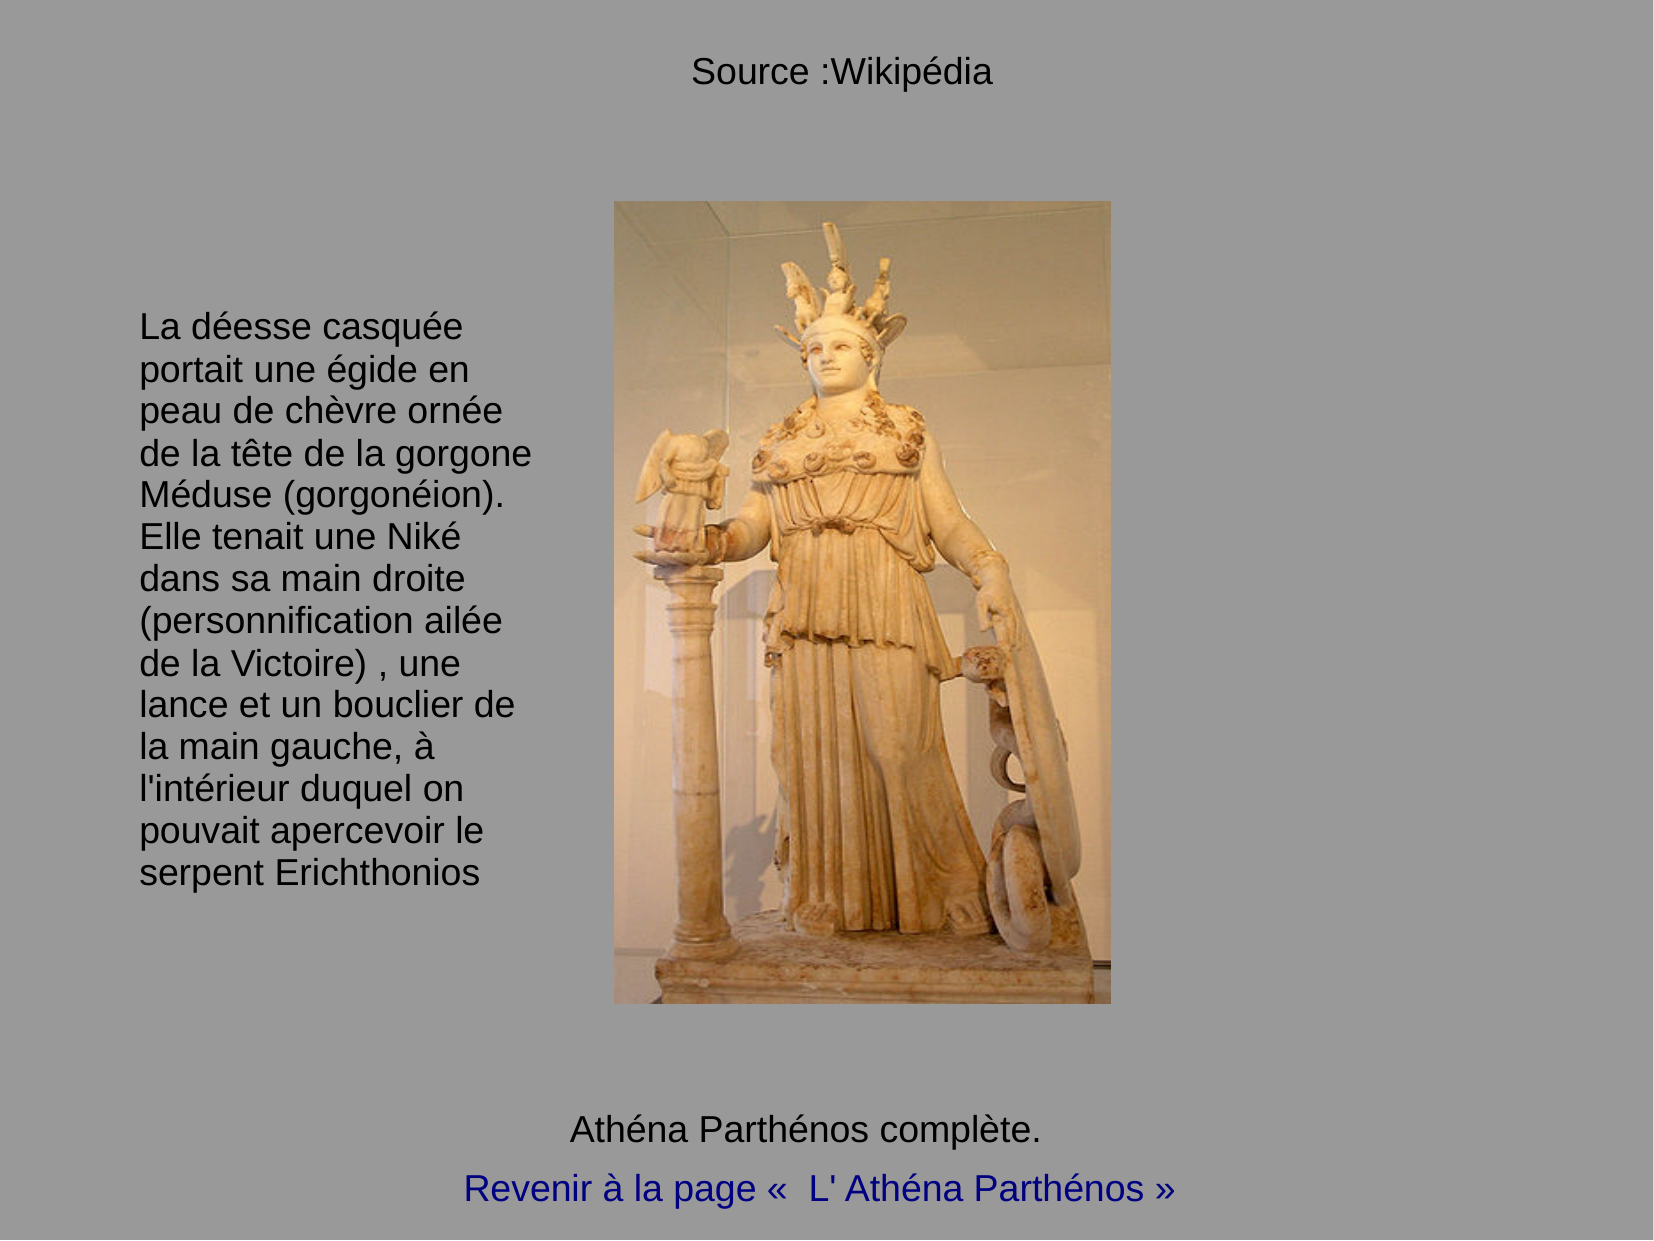

Source :Wikipédia
La déesse casquée portait une égide en peau de chèvre ornée de la tête de la gorgone Méduse (gorgonéion). Elle tenait une Niké dans sa main droite (personnification ailée de la Victoire) , une lance et un bouclier de la main gauche, à l'intérieur duquel on pouvait apercevoir le serpent Erichthonios
Athéna Parthénos complète.
Revenir à la page «  L' Athéna Parthénos »